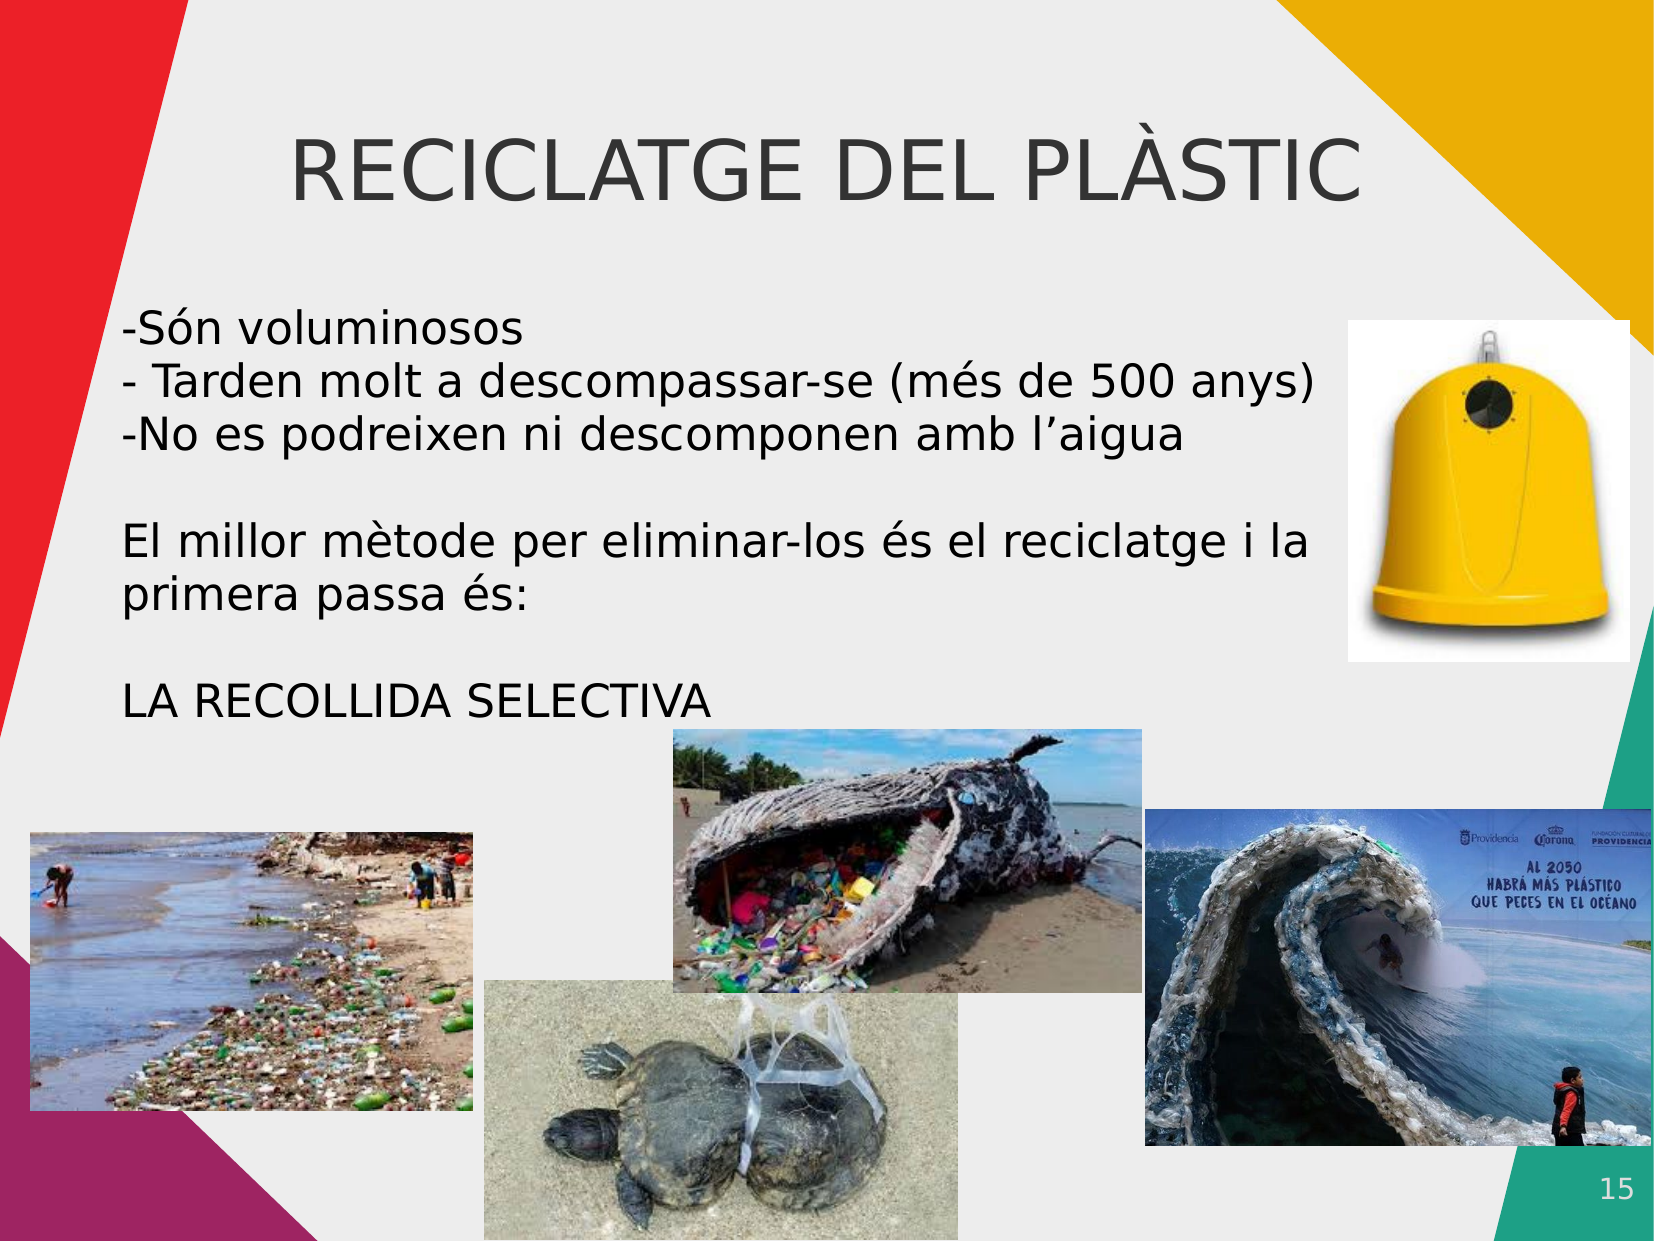

# RECICLATGE DEL PLÀSTIC
-Són voluminosos
- Tarden molt a descompassar-se (més de 500 anys)
-No es podreixen ni descomponen amb l’aigua
El millor mètode per eliminar-los és el reciclatge i la primera passa és:
LA RECOLLIDA SELECTIVA
15